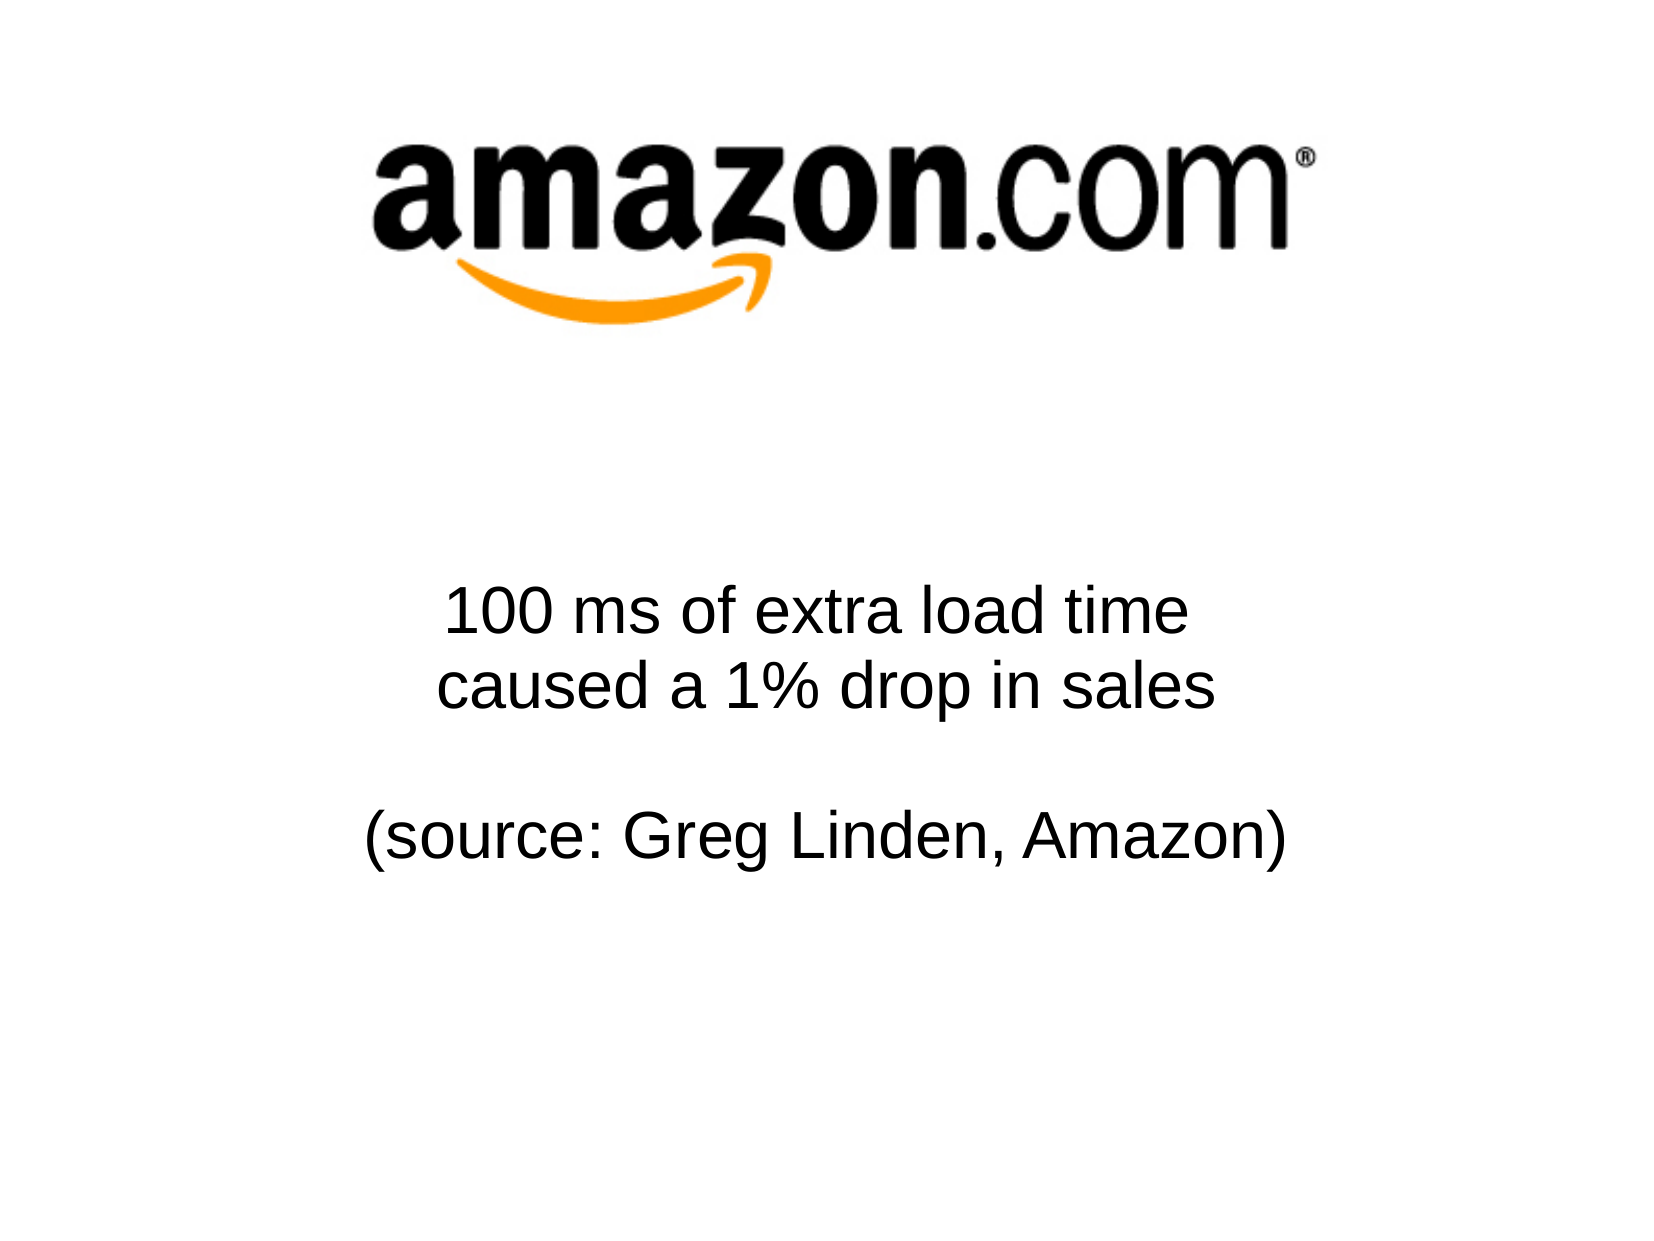

# 100 ms of extra load time
caused a 1% drop in sales
(source: Greg Linden, Amazon)